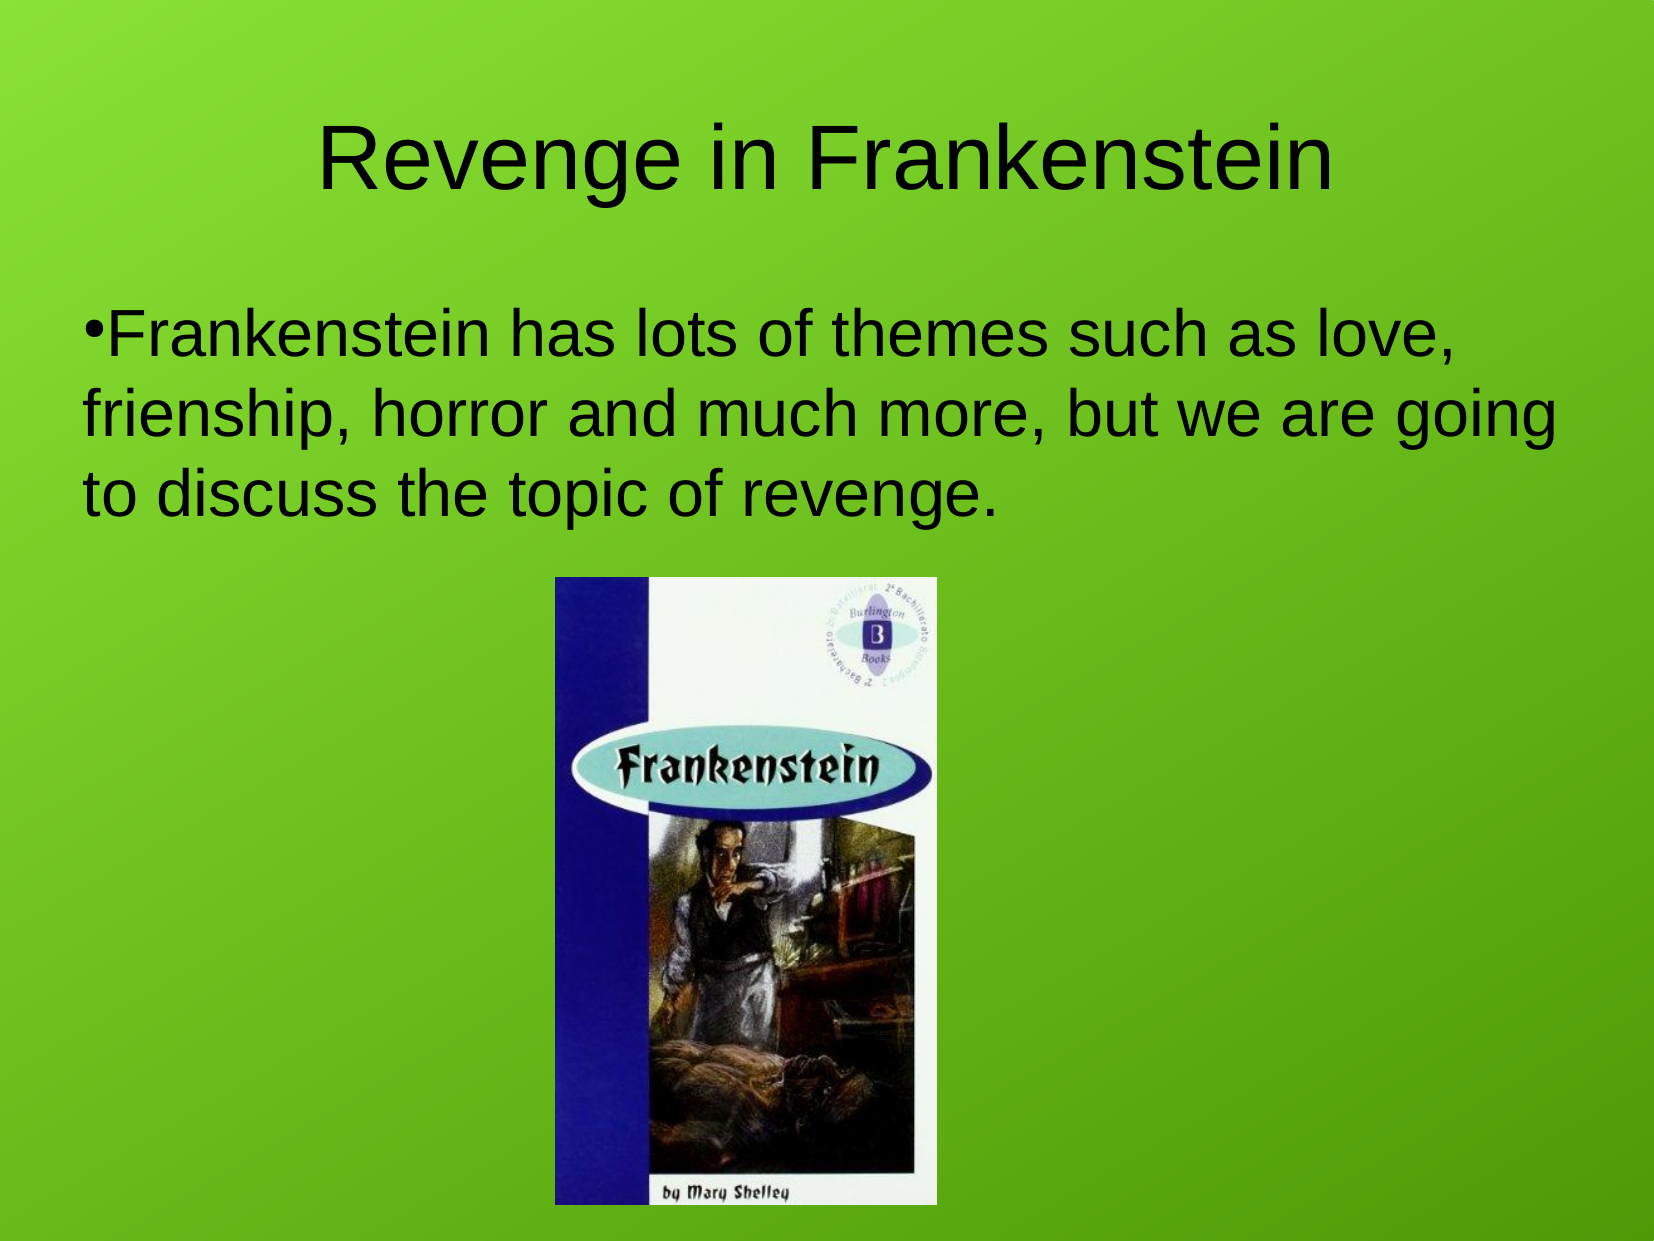

# Revenge in Frankenstein
Frankenstein has lots of themes such as love, frienship, horror and much more, but we are going to discuss the topic of revenge.